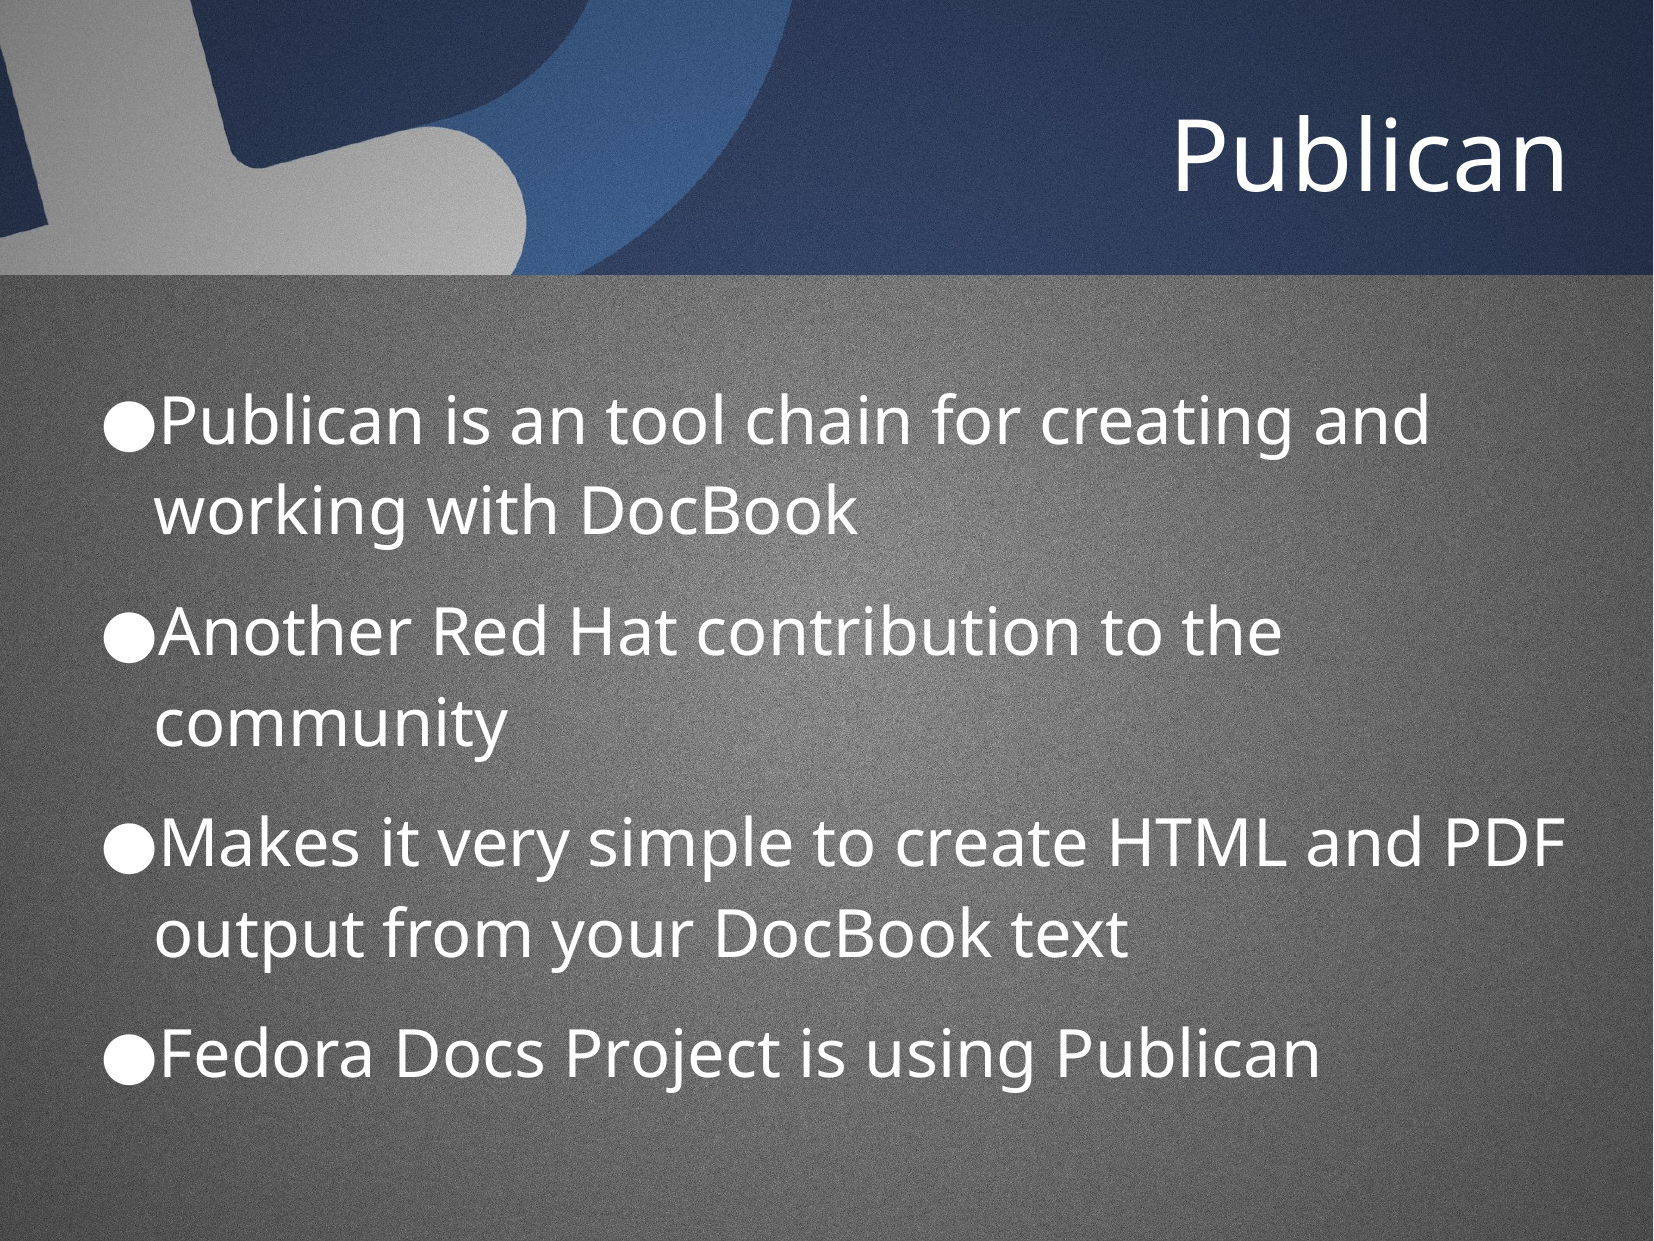

# Publican
Publican is an tool chain for creating and working with DocBook
Another Red Hat contribution to the community
Makes it very simple to create HTML and PDF output from your DocBook text
Fedora Docs Project is using Publican